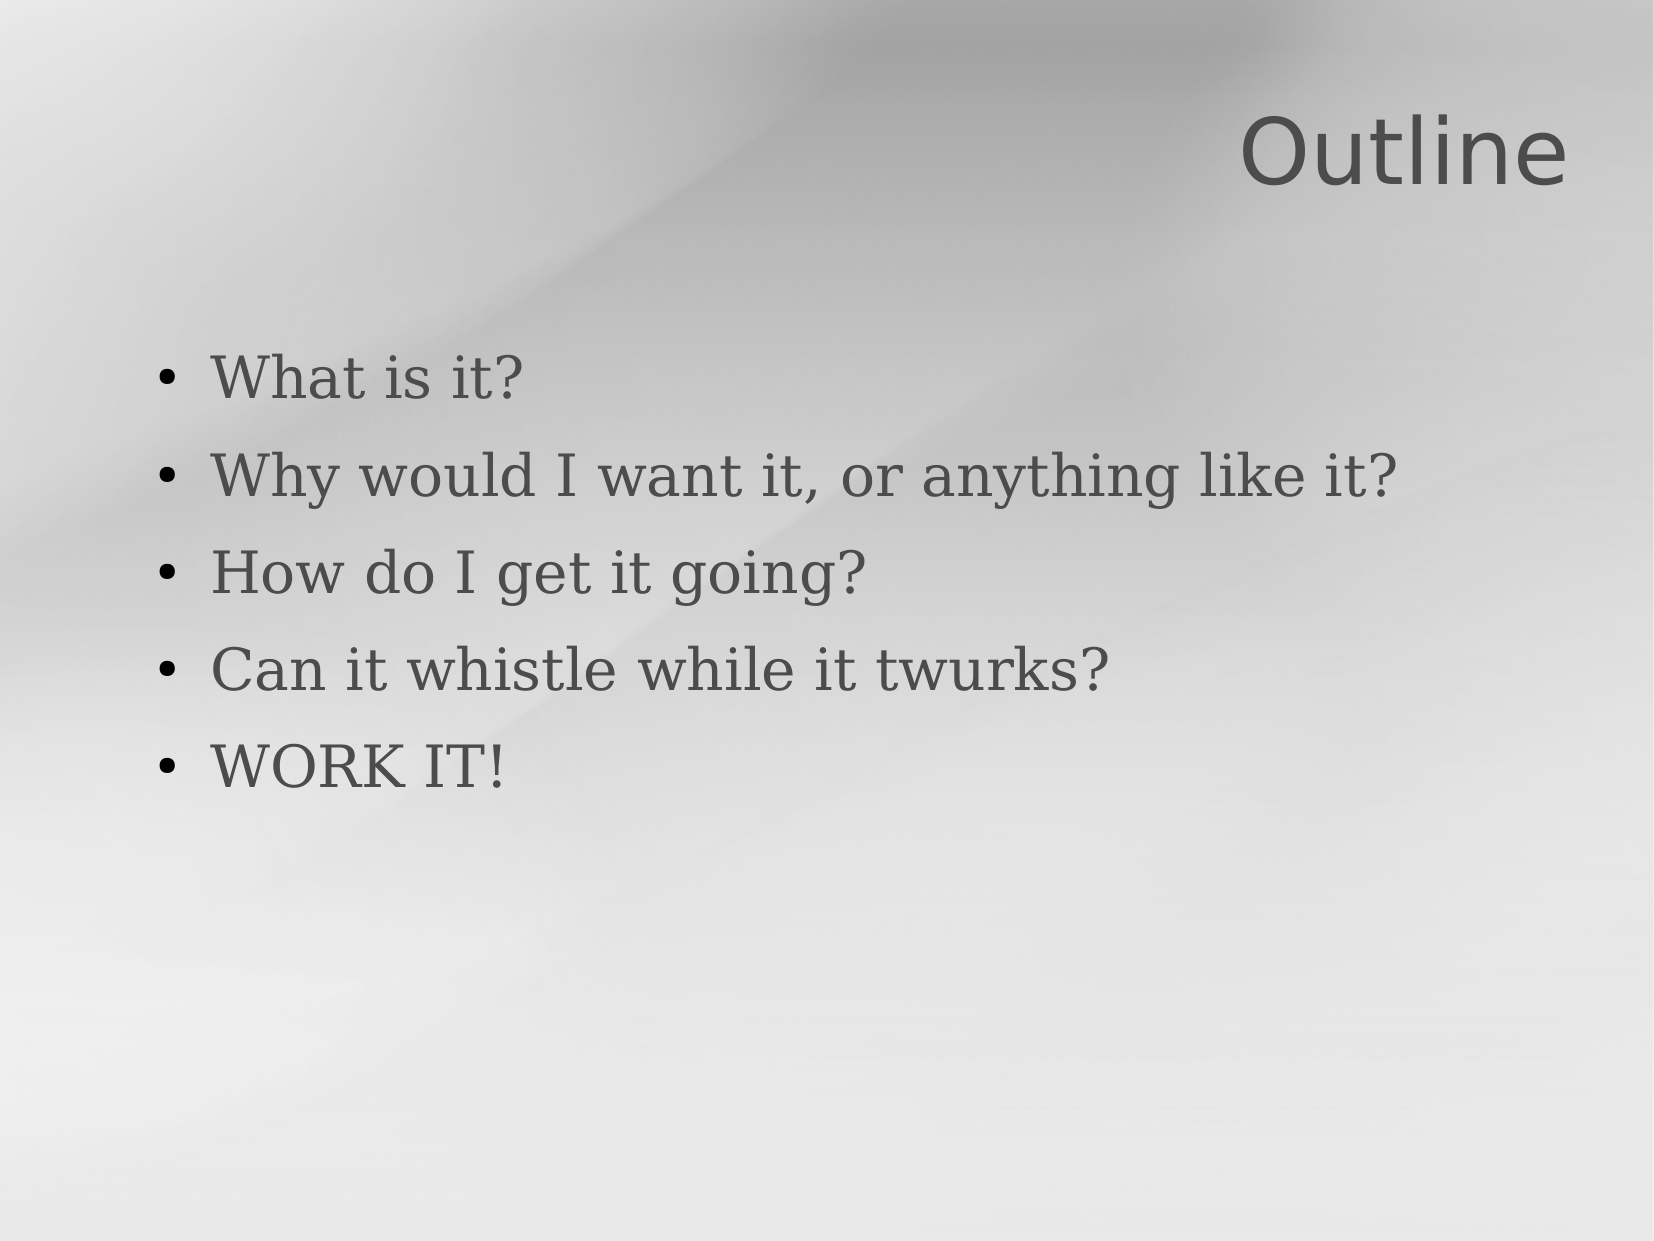

# Outline
What is it?
Why would I want it, or anything like it?
How do I get it going?
Can it whistle while it twurks?
WORK IT!